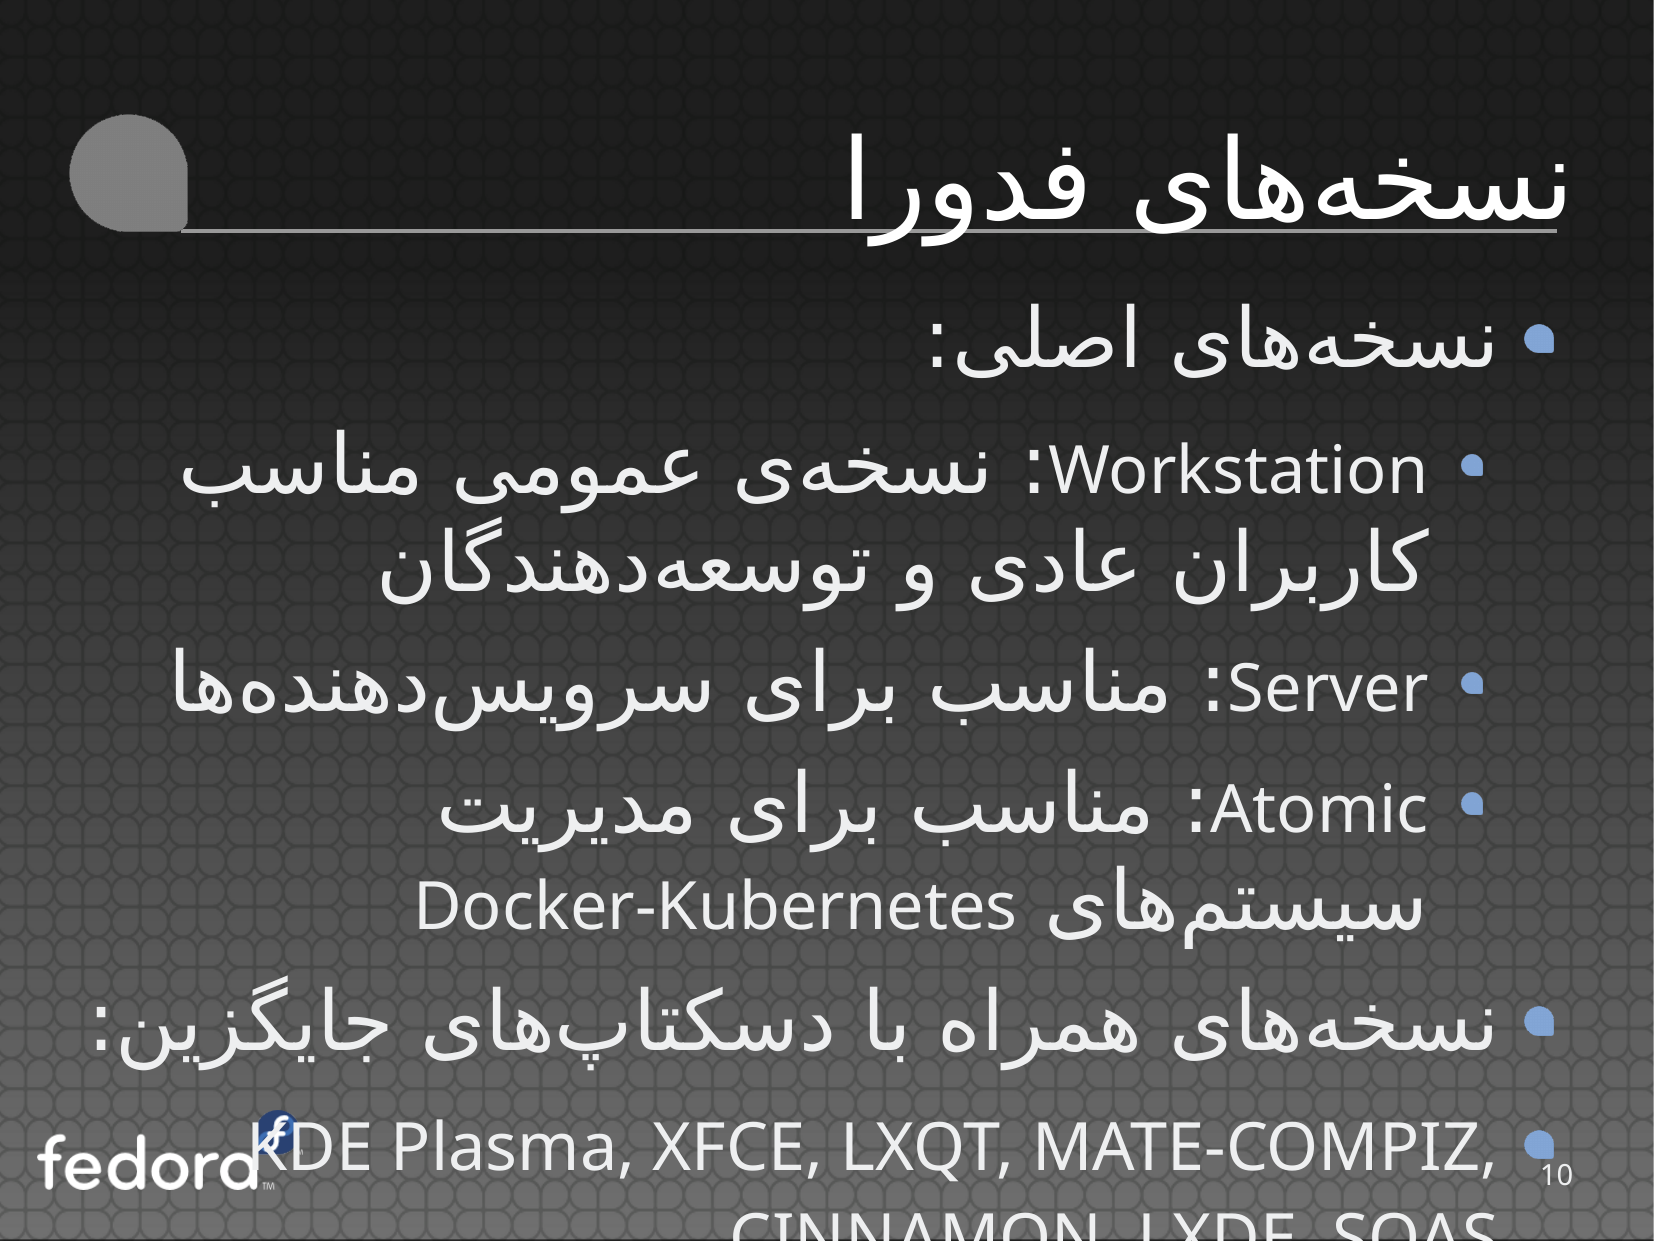

# نسخه‌های فدورا
نسخه‌های اصلی:
‏Workstation: نسخه‌ی عمومی مناسب کاربران عادی و توسعه‌دهندگان
‏Server: مناسب برای سرویس‌دهنده‌ها
‏Atomic: مناسب برای مدیریت سیستم‌های Docker-Kubernetes
نسخه‌های همراه با دسکتاپ‌های جایگزین:
KDE Plasma, XFCE, LXQT, MATE-COMPIZ, CINNAMON, LXDE, SOAS